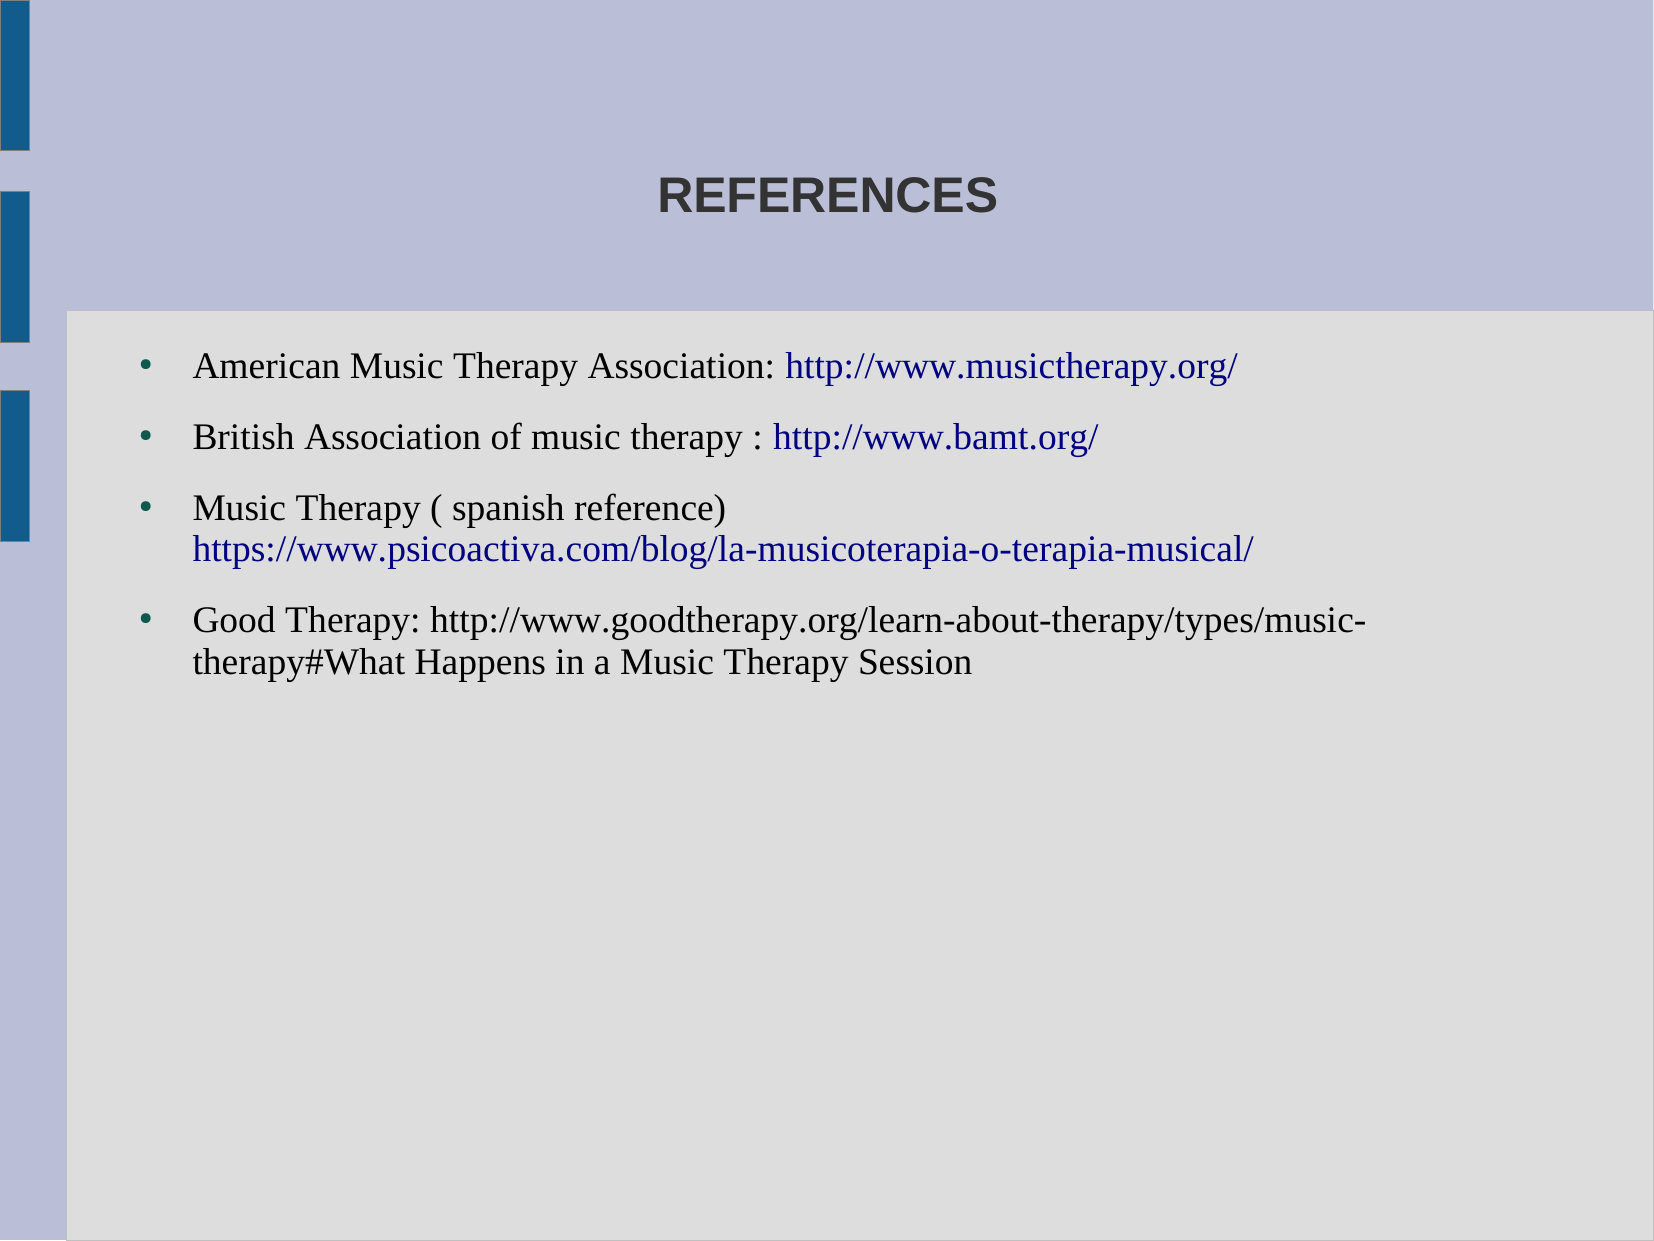

# REFERENCES
American Music Therapy Association: http://www.musictherapy.org/
British Association of music therapy : http://www.bamt.org/
Music Therapy ( spanish reference) https://www.psicoactiva.com/blog/la-musicoterapia-o-terapia-musical/
Good Therapy: http://www.goodtherapy.org/learn-about-therapy/types/music-therapy#What Happens in a Music Therapy Session